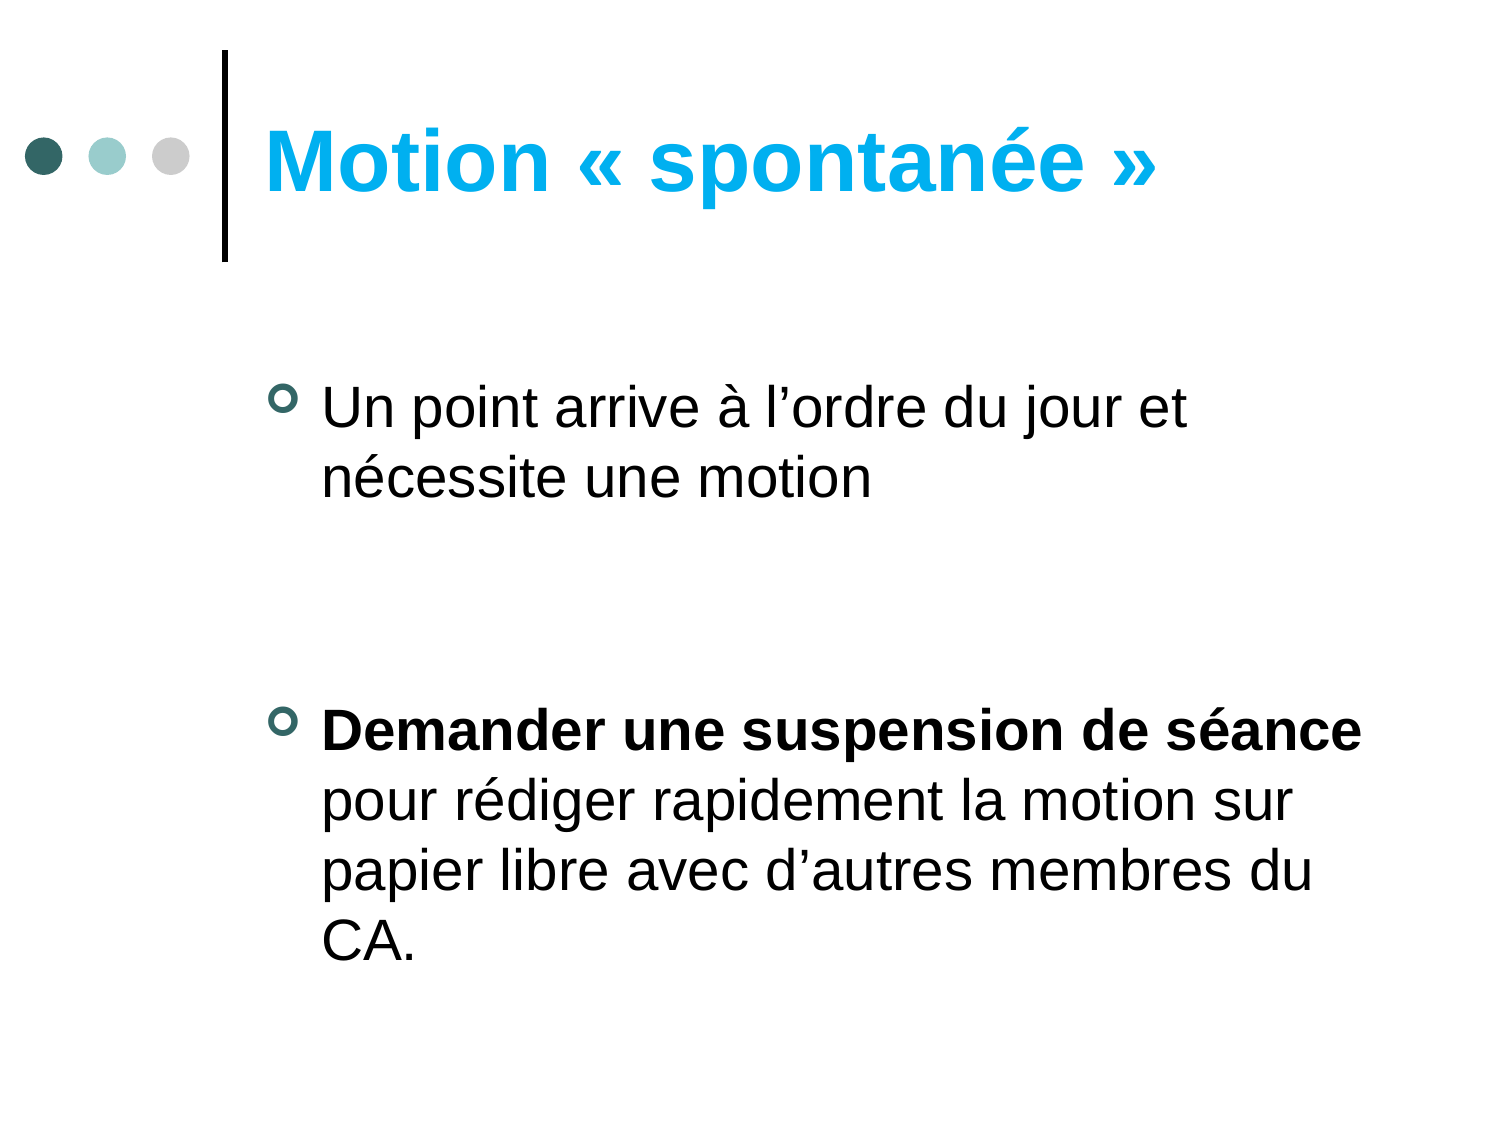

# Motion « spontanée »
Un point arrive à l’ordre du jour et nécessite une motion
Demander une suspension de séance pour rédiger rapidement la motion sur papier libre avec d’autres membres du CA.